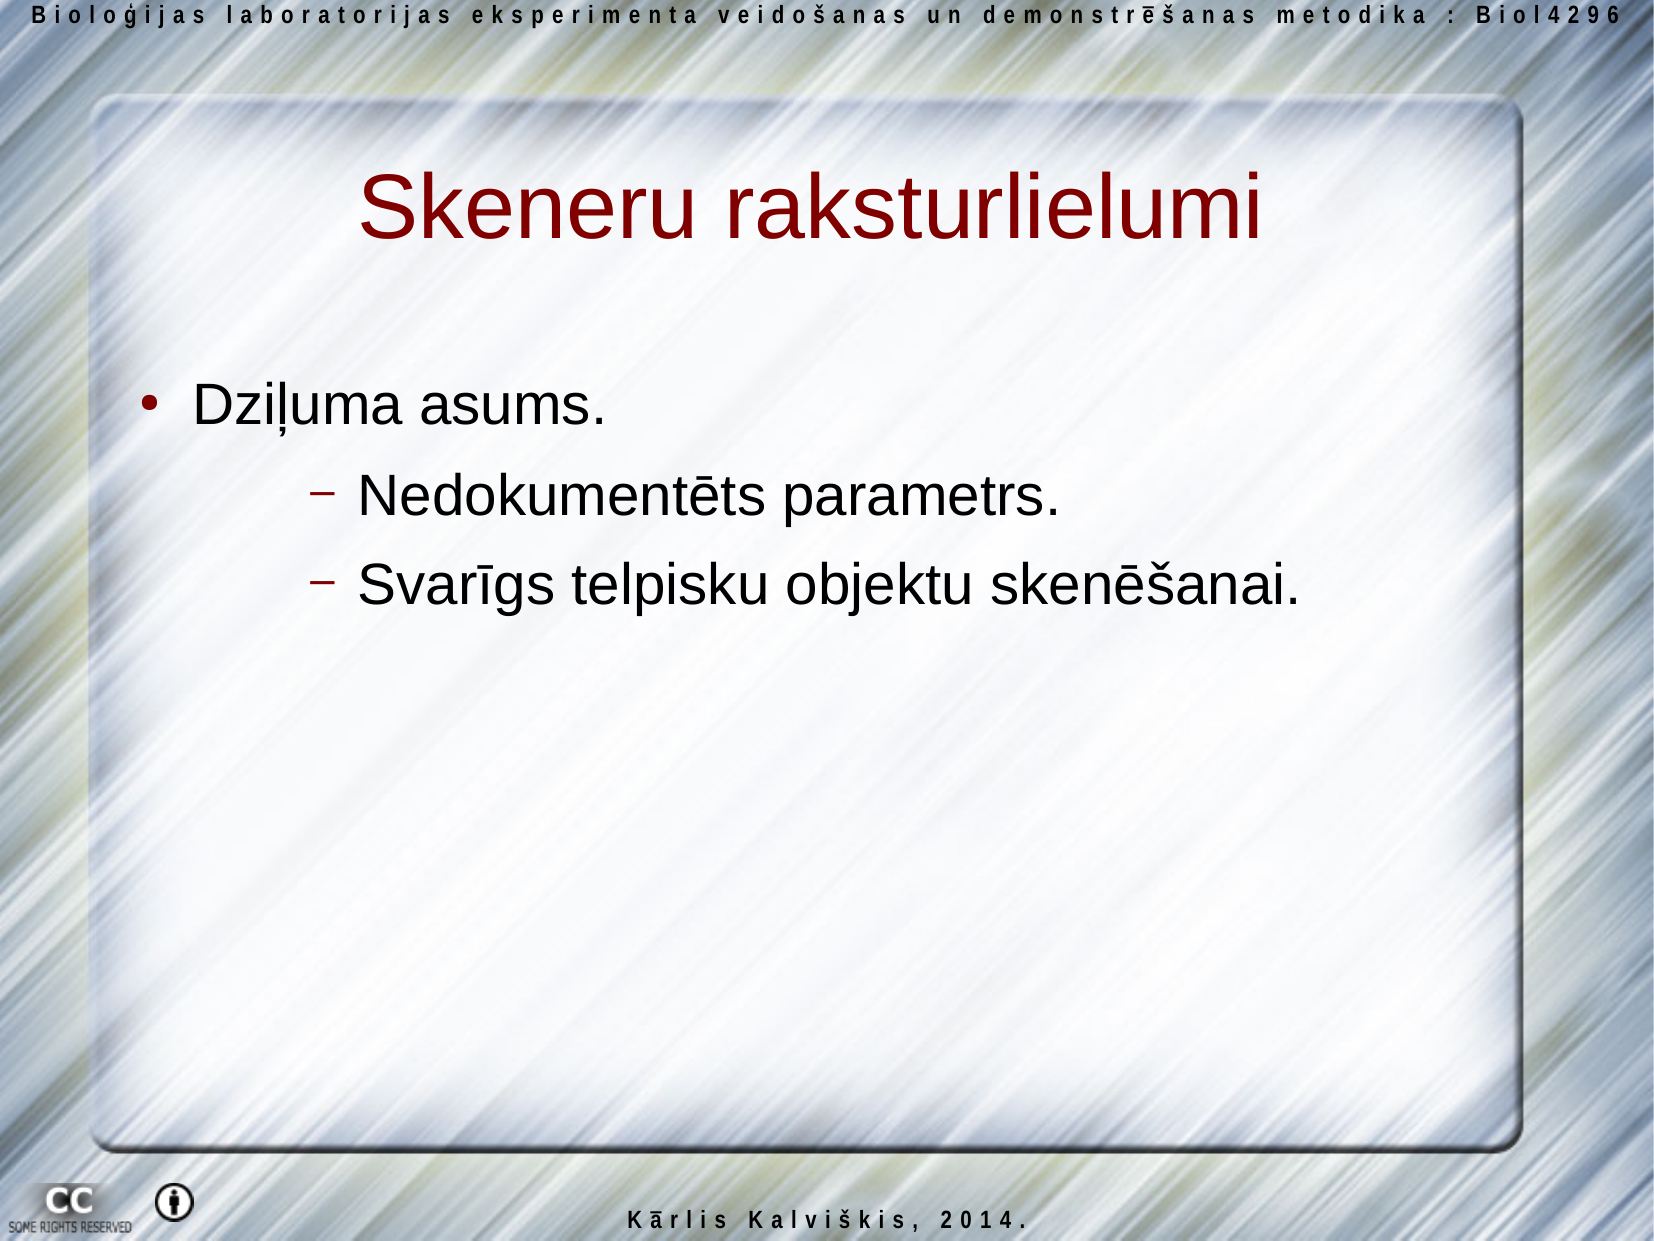

# Skeneru raksturlielumi
Dziļuma asums.
Nedokumentēts parametrs.
Svarīgs telpisku objektu skenēšanai.